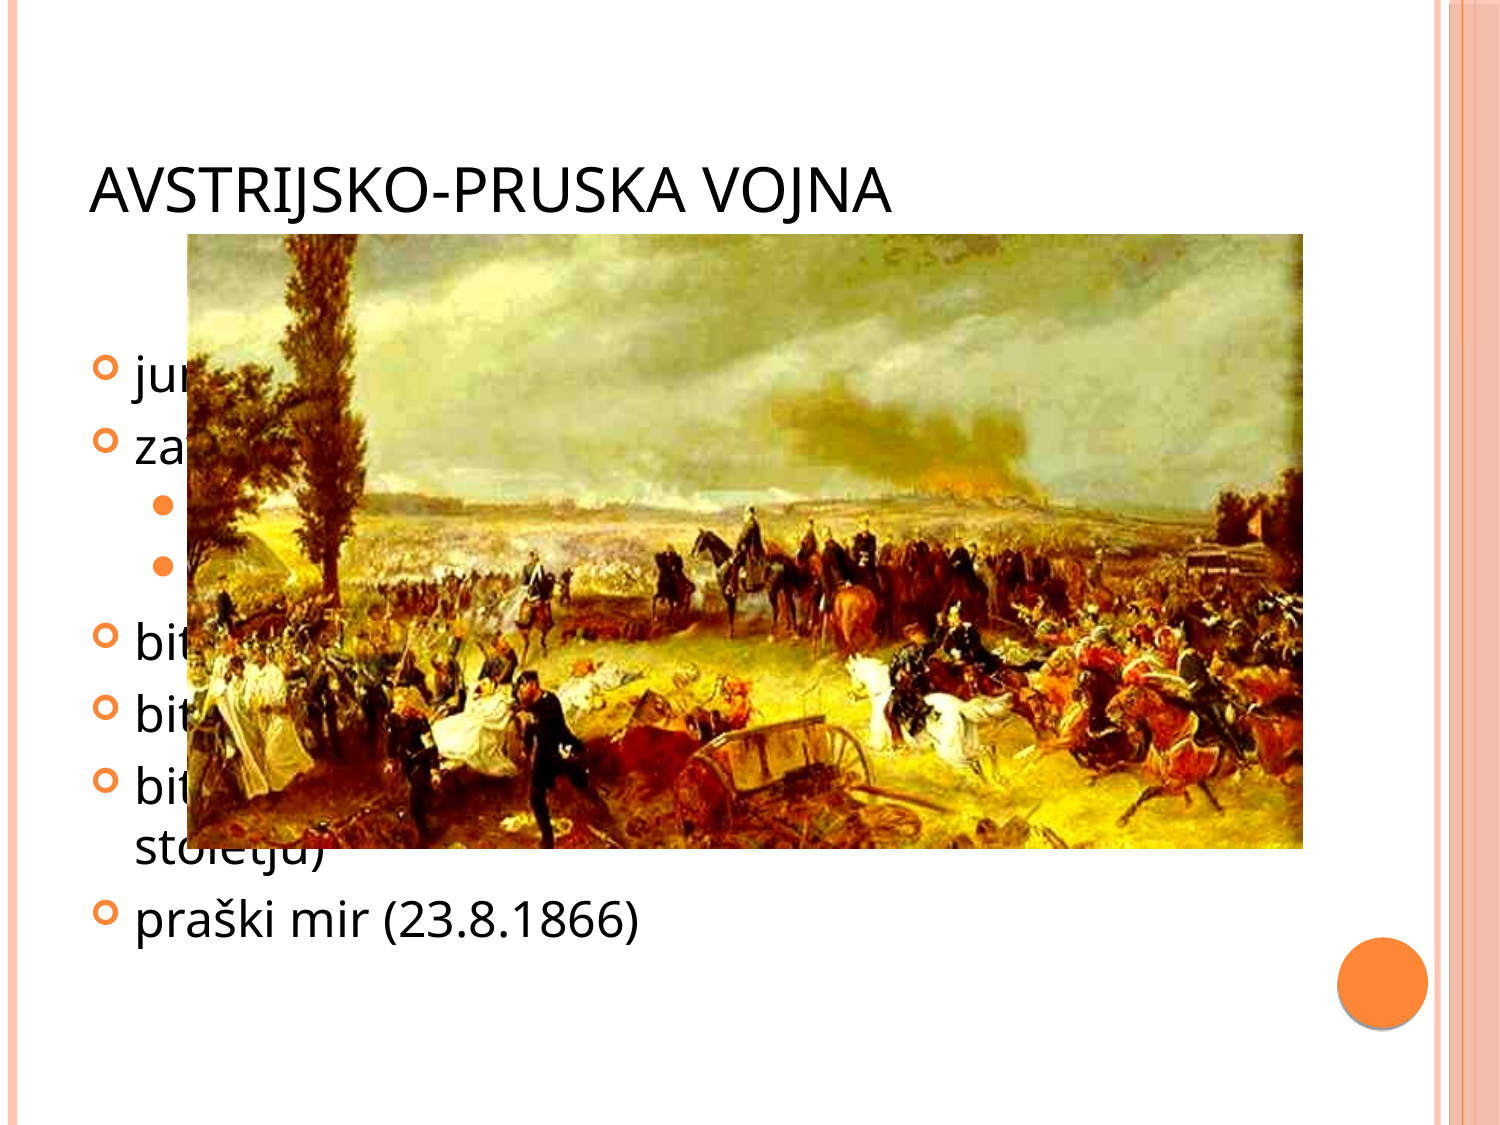

# AVSTRIJSKO-PRUSKA VOJNA
junij 1866
zavezniki:
Prusija 18 severnonemških držav , Italija
Avstrija  Bavarska, Saška in Hannover
bitki pri Custozzi
bitka pri Visu
bitka pri Kraljevem gradcu (največja bitka v 19. stoletju)
praški mir (23.8.1866)